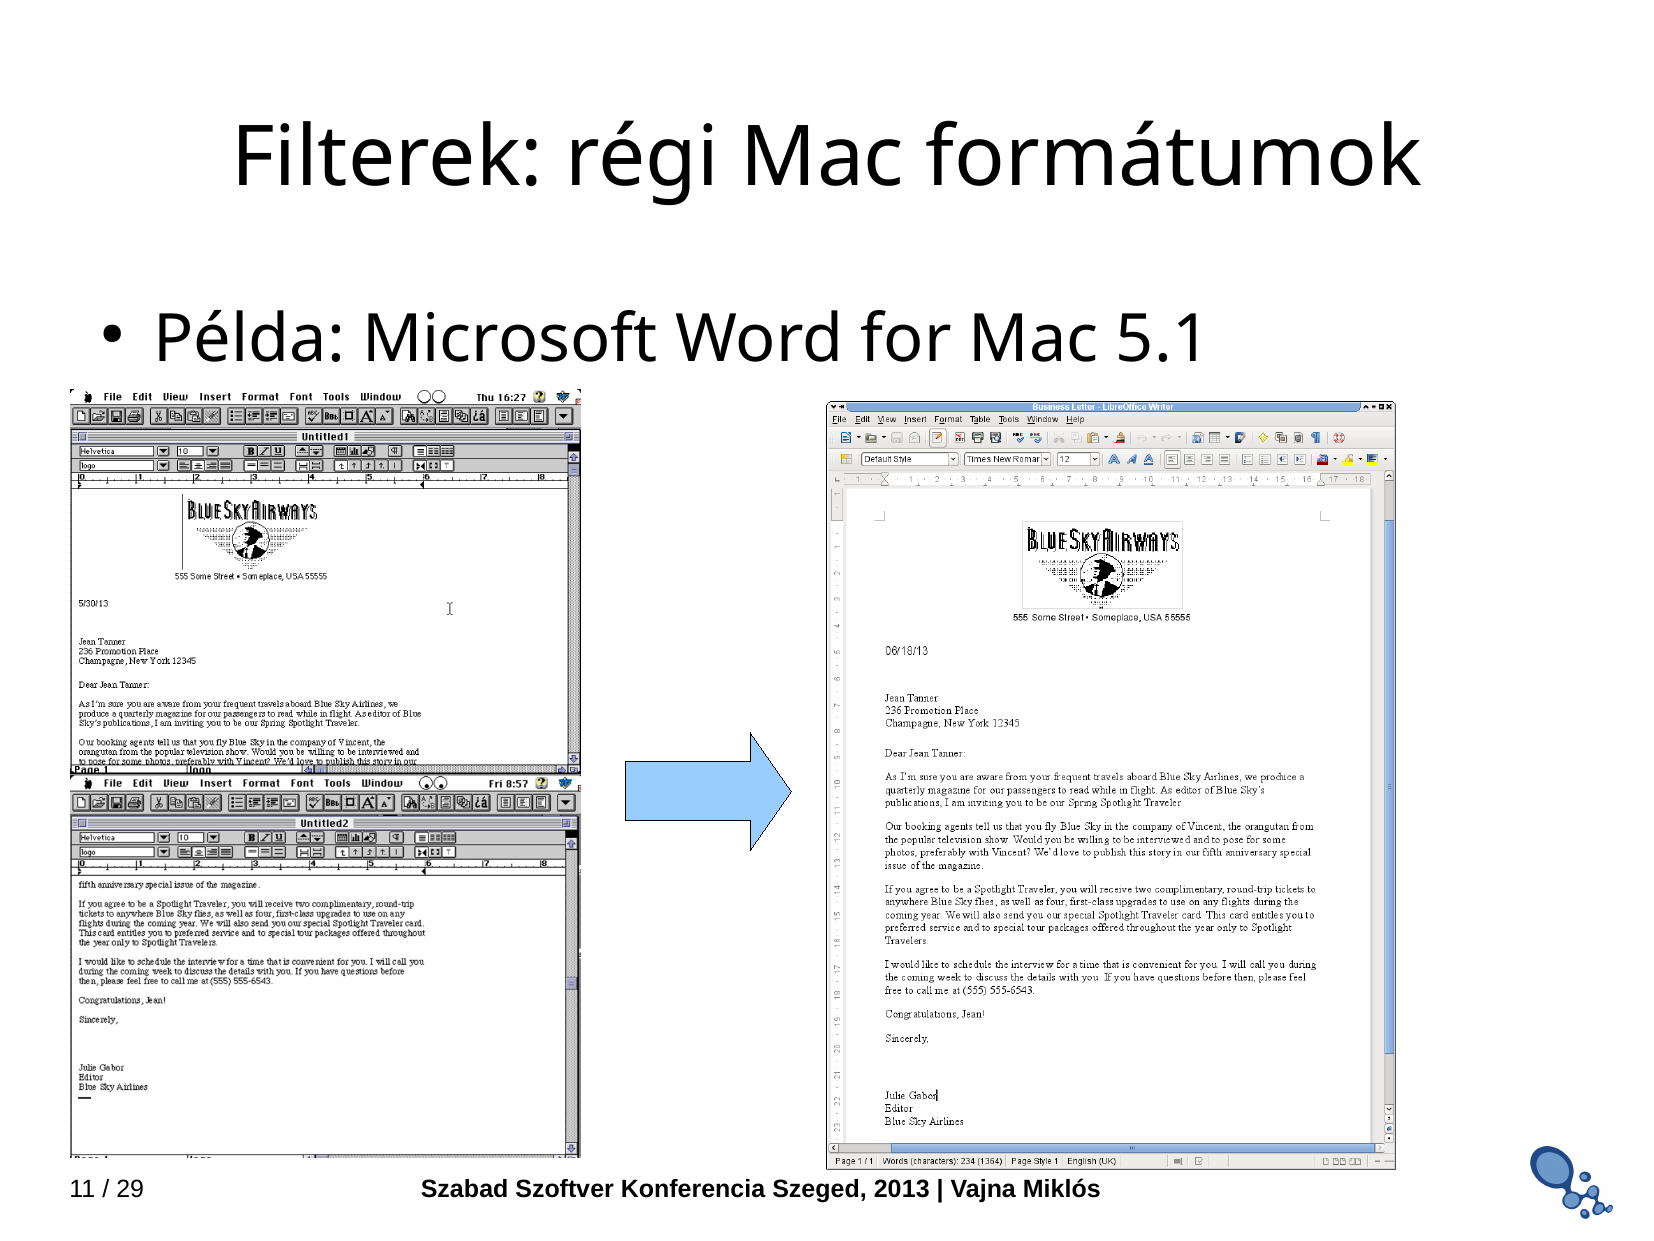

# Filterek: régi Mac formátumok
Példa: Microsoft Word for Mac 5.1